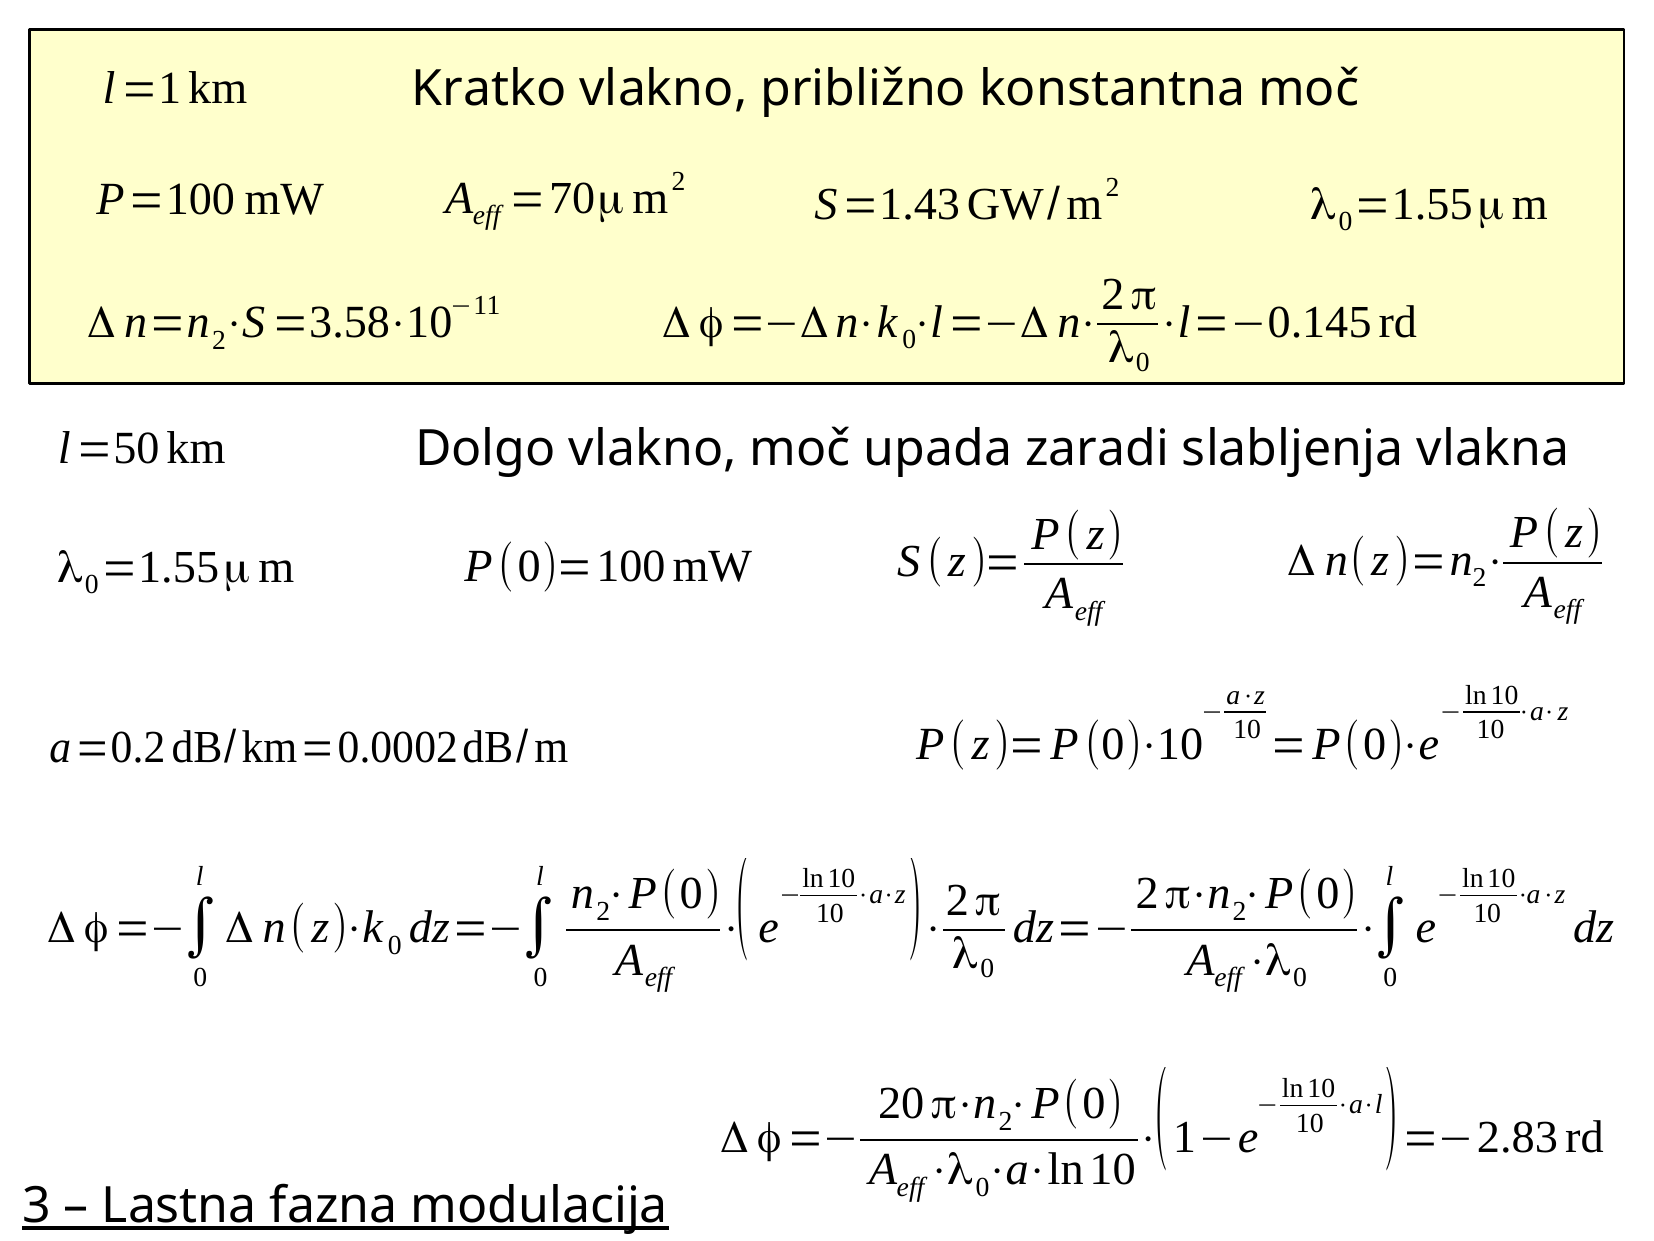

Kratko vlakno, približno konstantna moč
Dolgo vlakno, moč upada zaradi slabljenja vlakna
3 – Lastna fazna modulacija